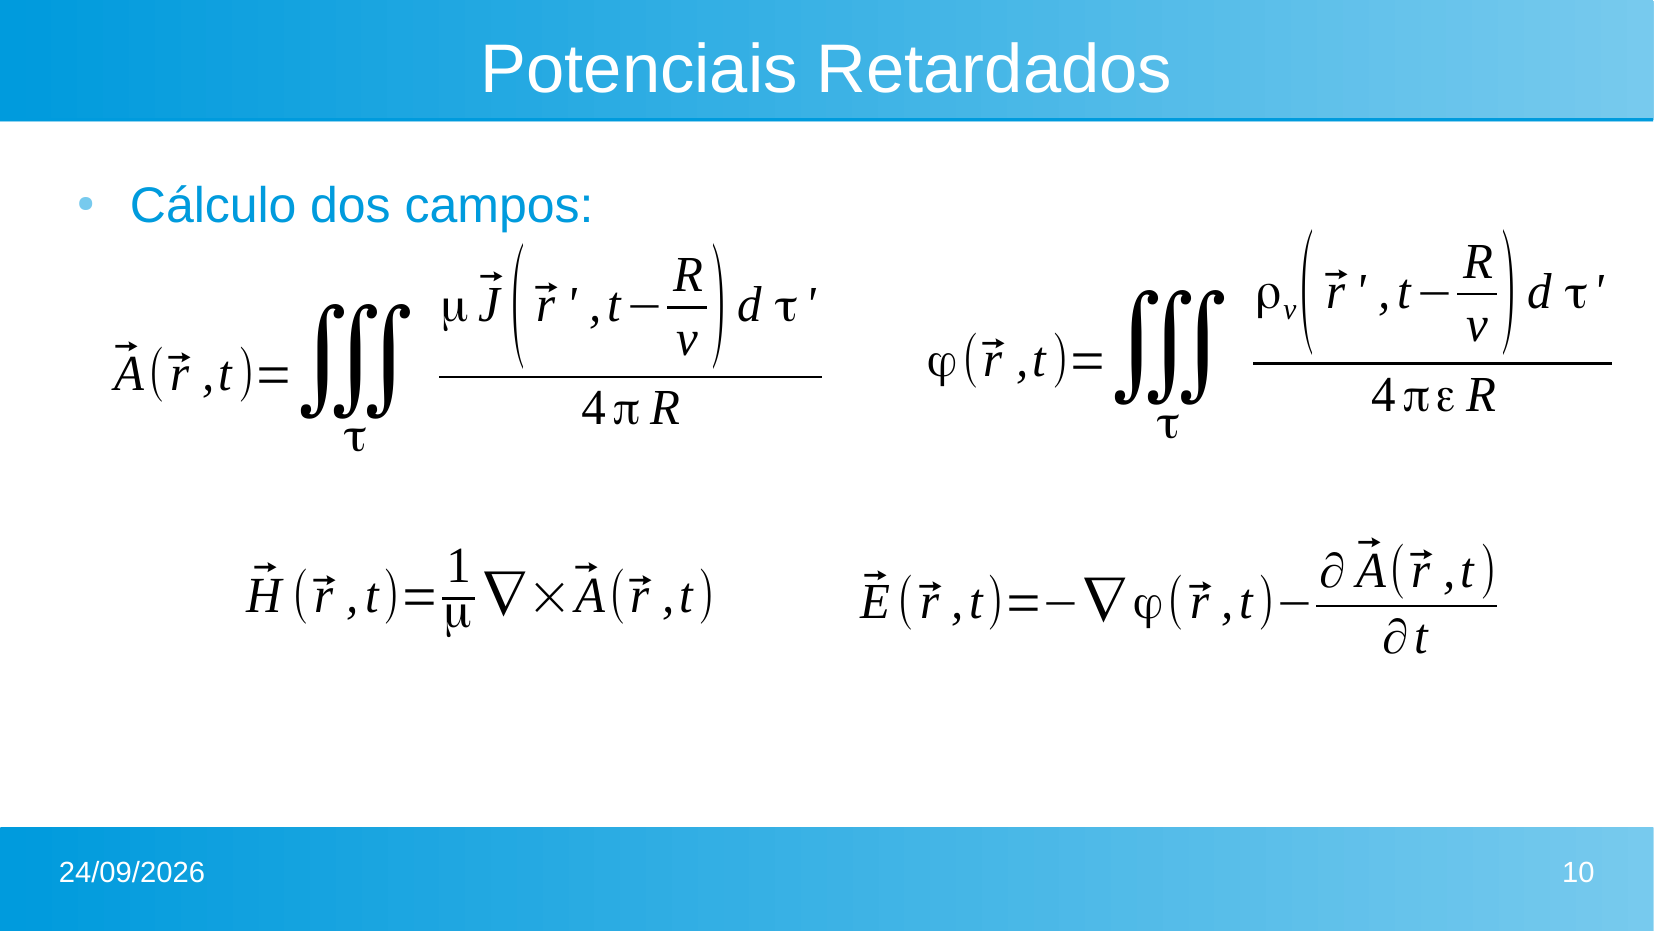

# Potenciais Retardados
Cálculo dos campos:
10